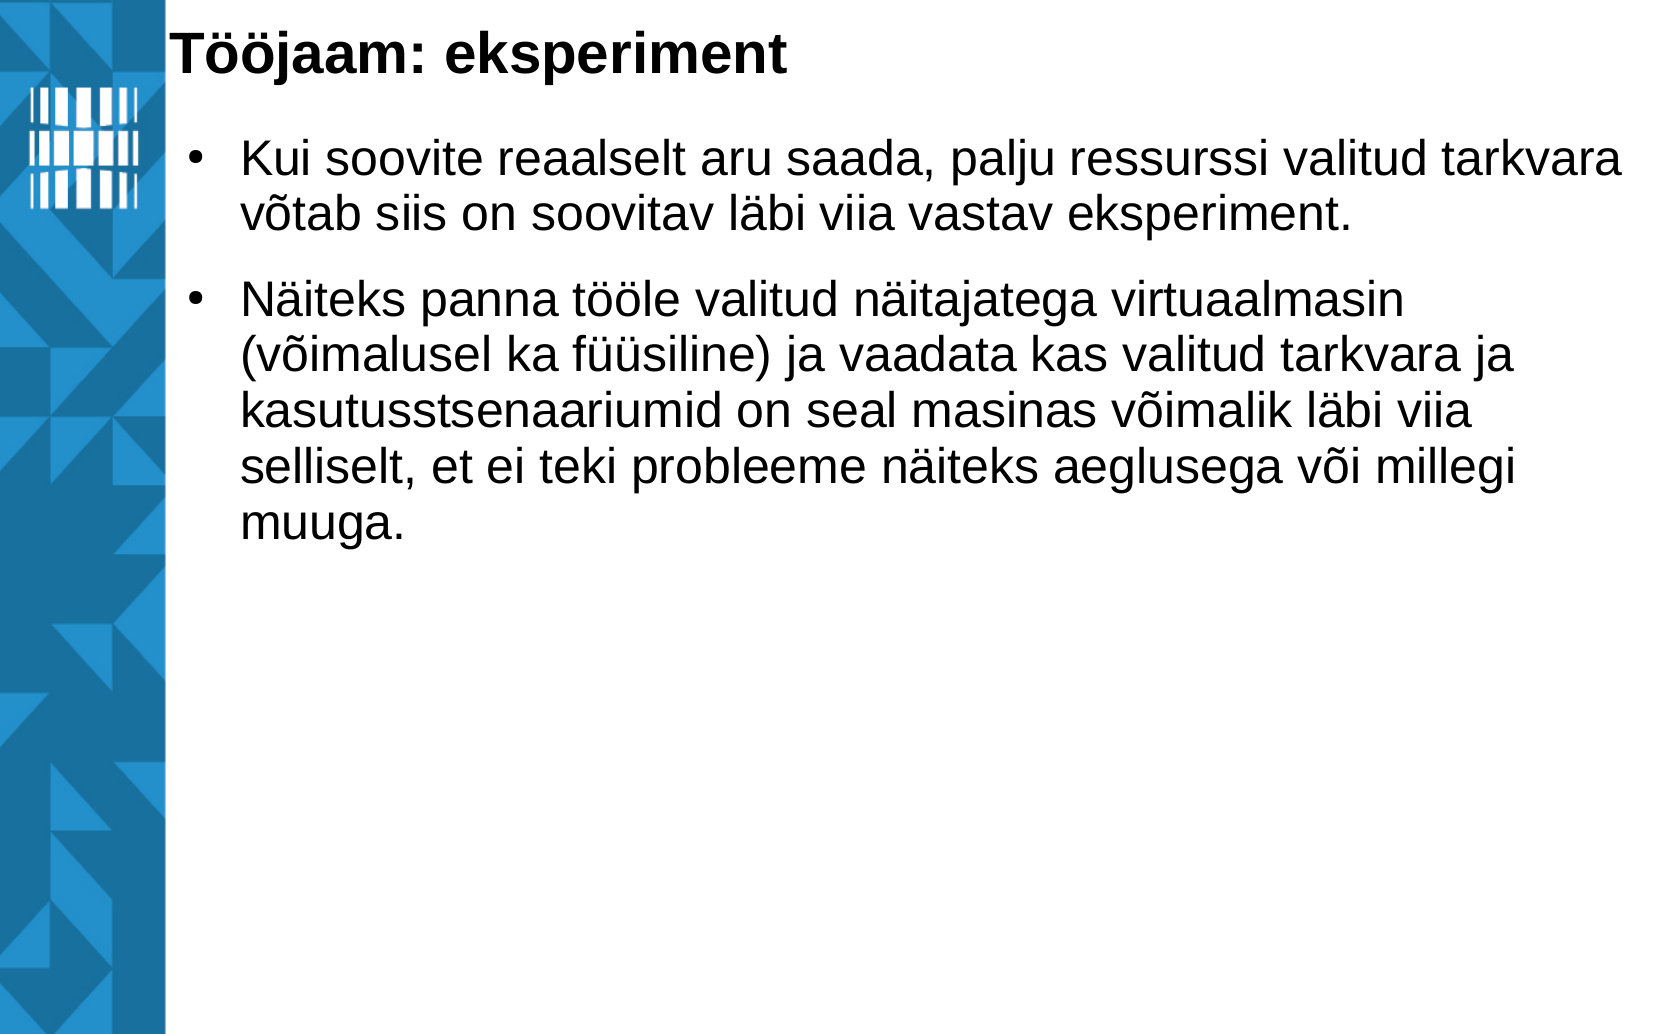

# Tööjaam: eksperiment
Kui soovite reaalselt aru saada, palju ressurssi valitud tarkvara võtab siis on soovitav läbi viia vastav eksperiment.
Näiteks panna tööle valitud näitajatega virtuaalmasin (võimalusel ka füüsiline) ja vaadata kas valitud tarkvara ja kasutusstsenaariumid on seal masinas võimalik läbi viia selliselt, et ei teki probleeme näiteks aeglusega või millegi muuga.